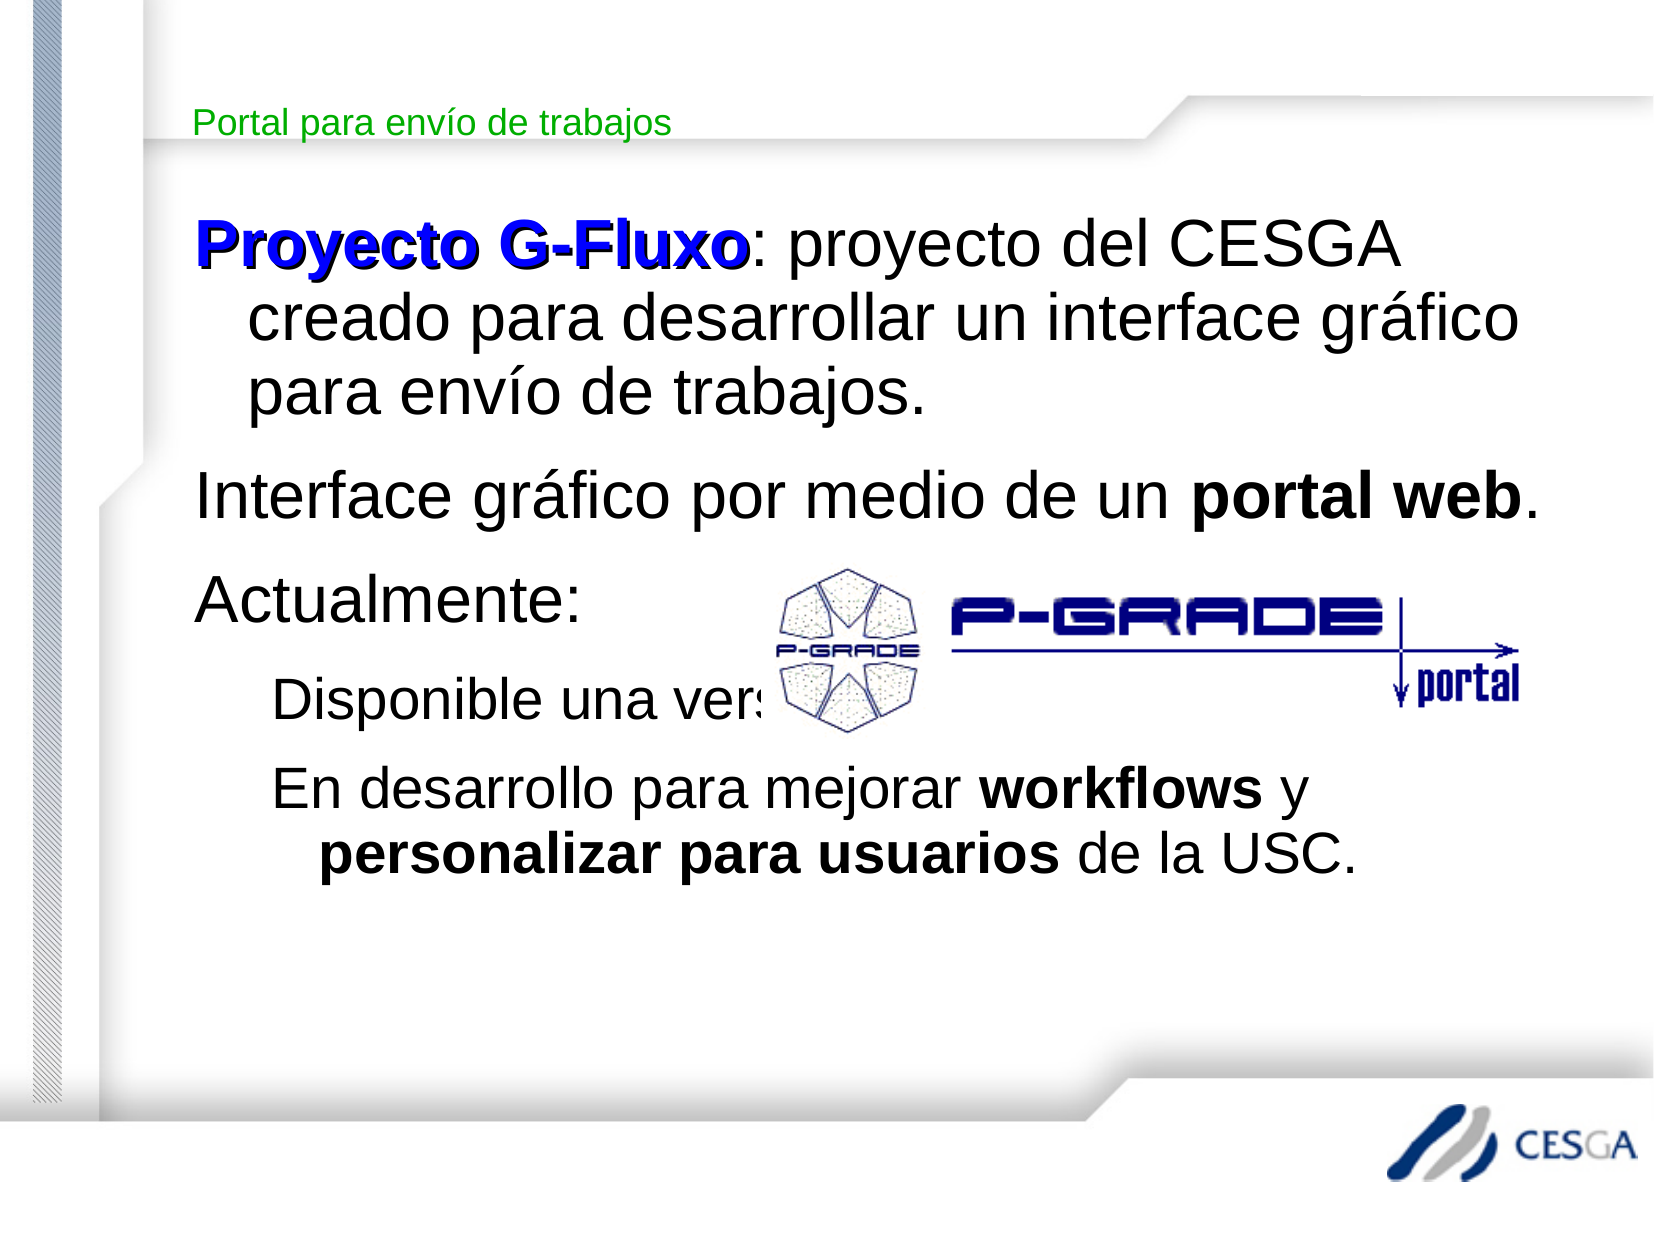

Portal para envío de trabajos
Proyecto G-Fluxo: proyecto del CESGA creado para desarrollar un interface gráfico para envío de trabajos.
Interface gráfico por medio de un portal web.
Actualmente:
Disponible una versión funcional: P-Grade.
En desarrollo para mejorar workflows y personalizar para usuarios de la USC.